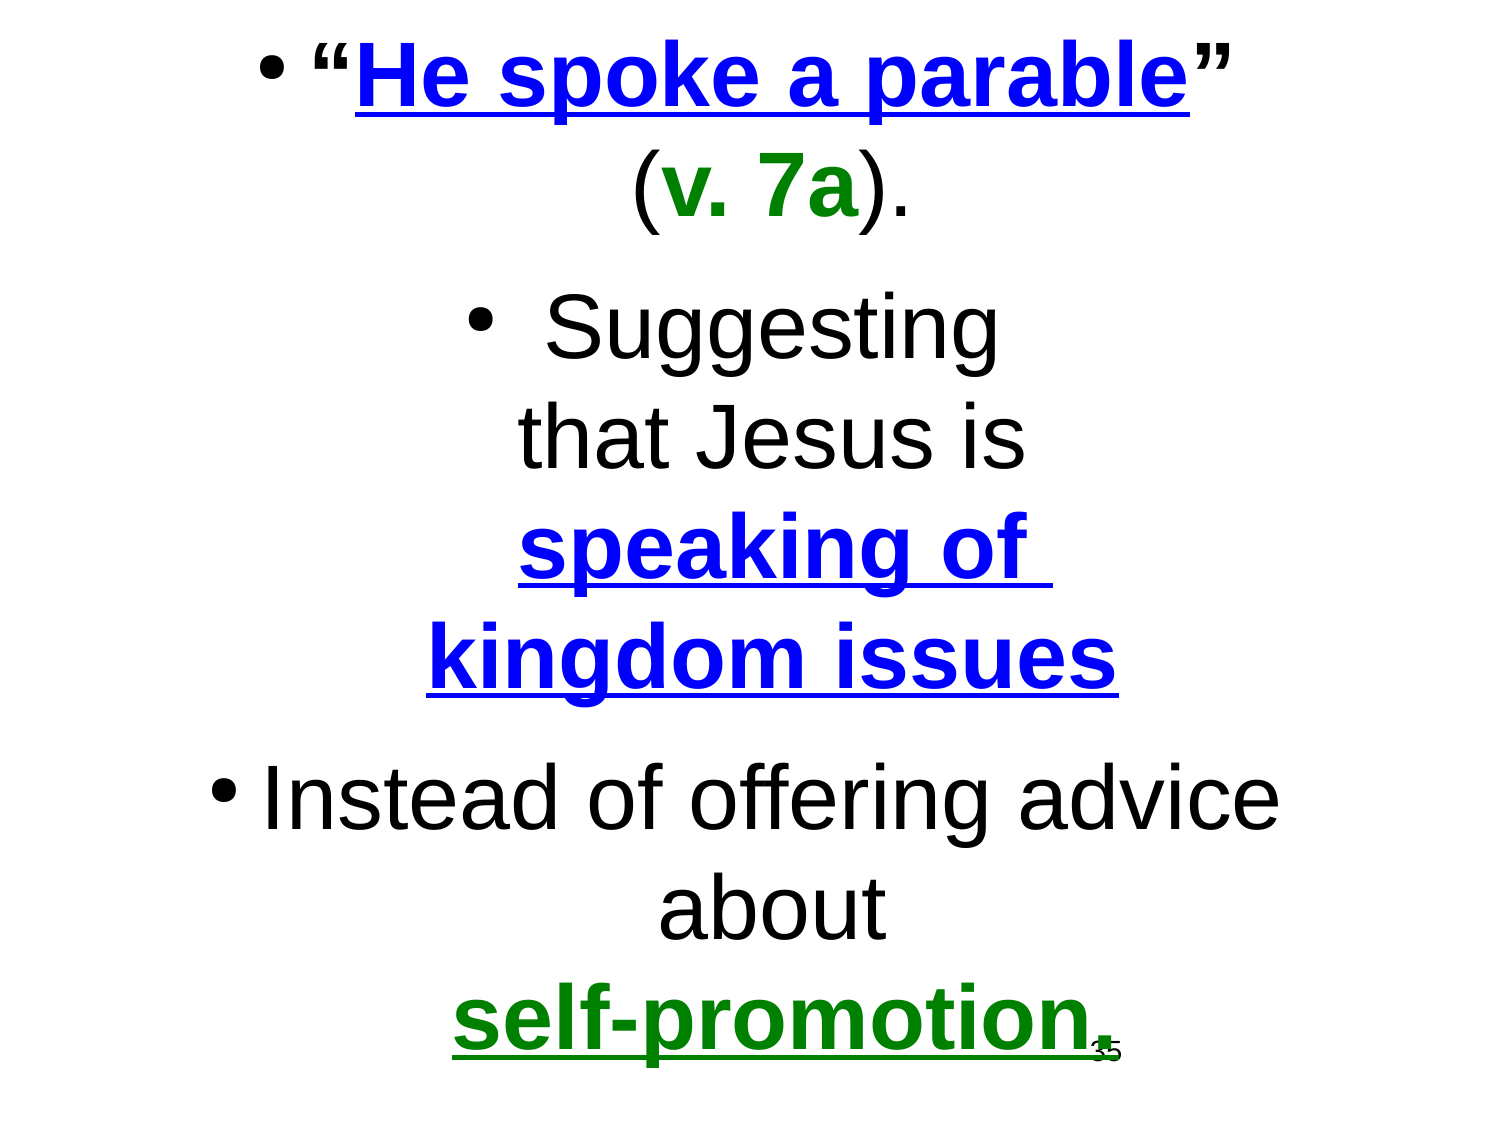

# “He spoke a parable”  (v. 7a).
 Suggesting
that Jesus is
speaking of
kingdom issues
Instead of offering advice
about
self-promotion.
35